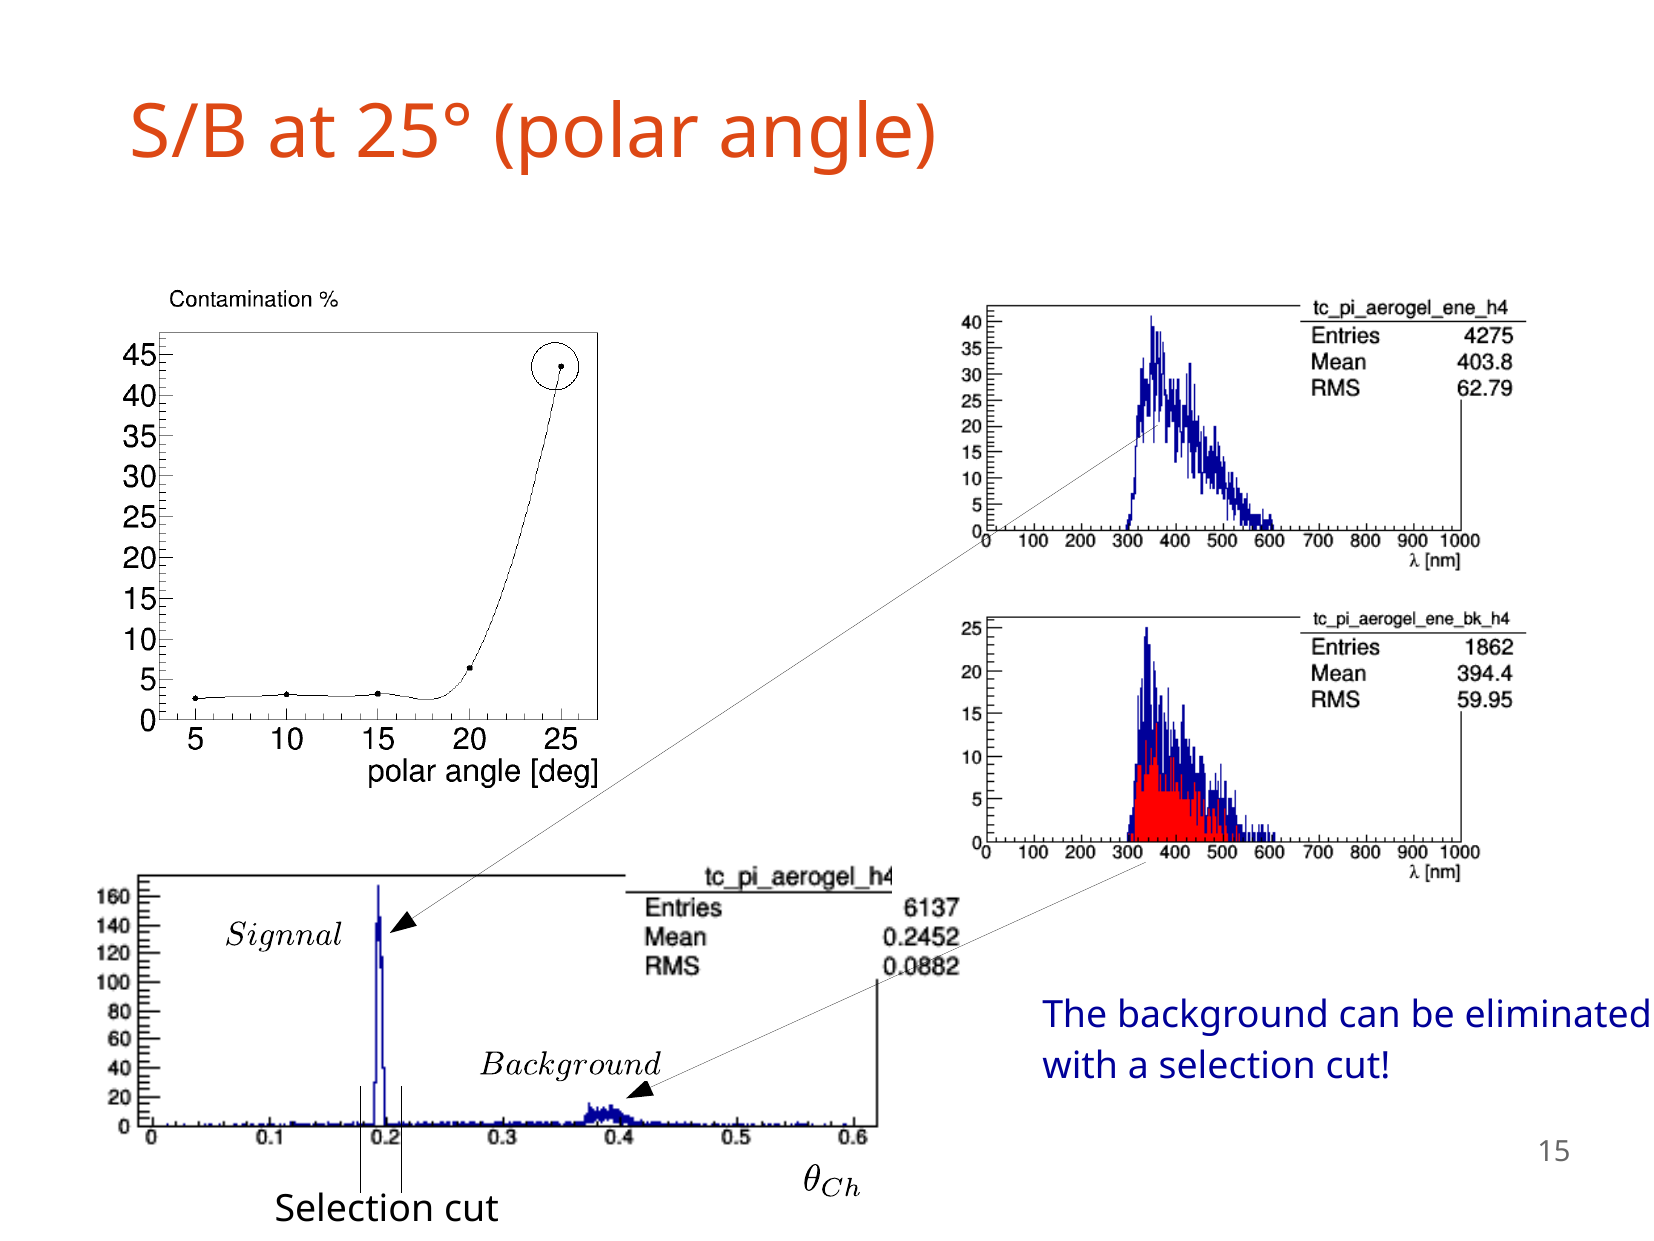

# S/B at 25° (polar angle)
The background can be eliminated
with a selection cut!
15
Selection cut